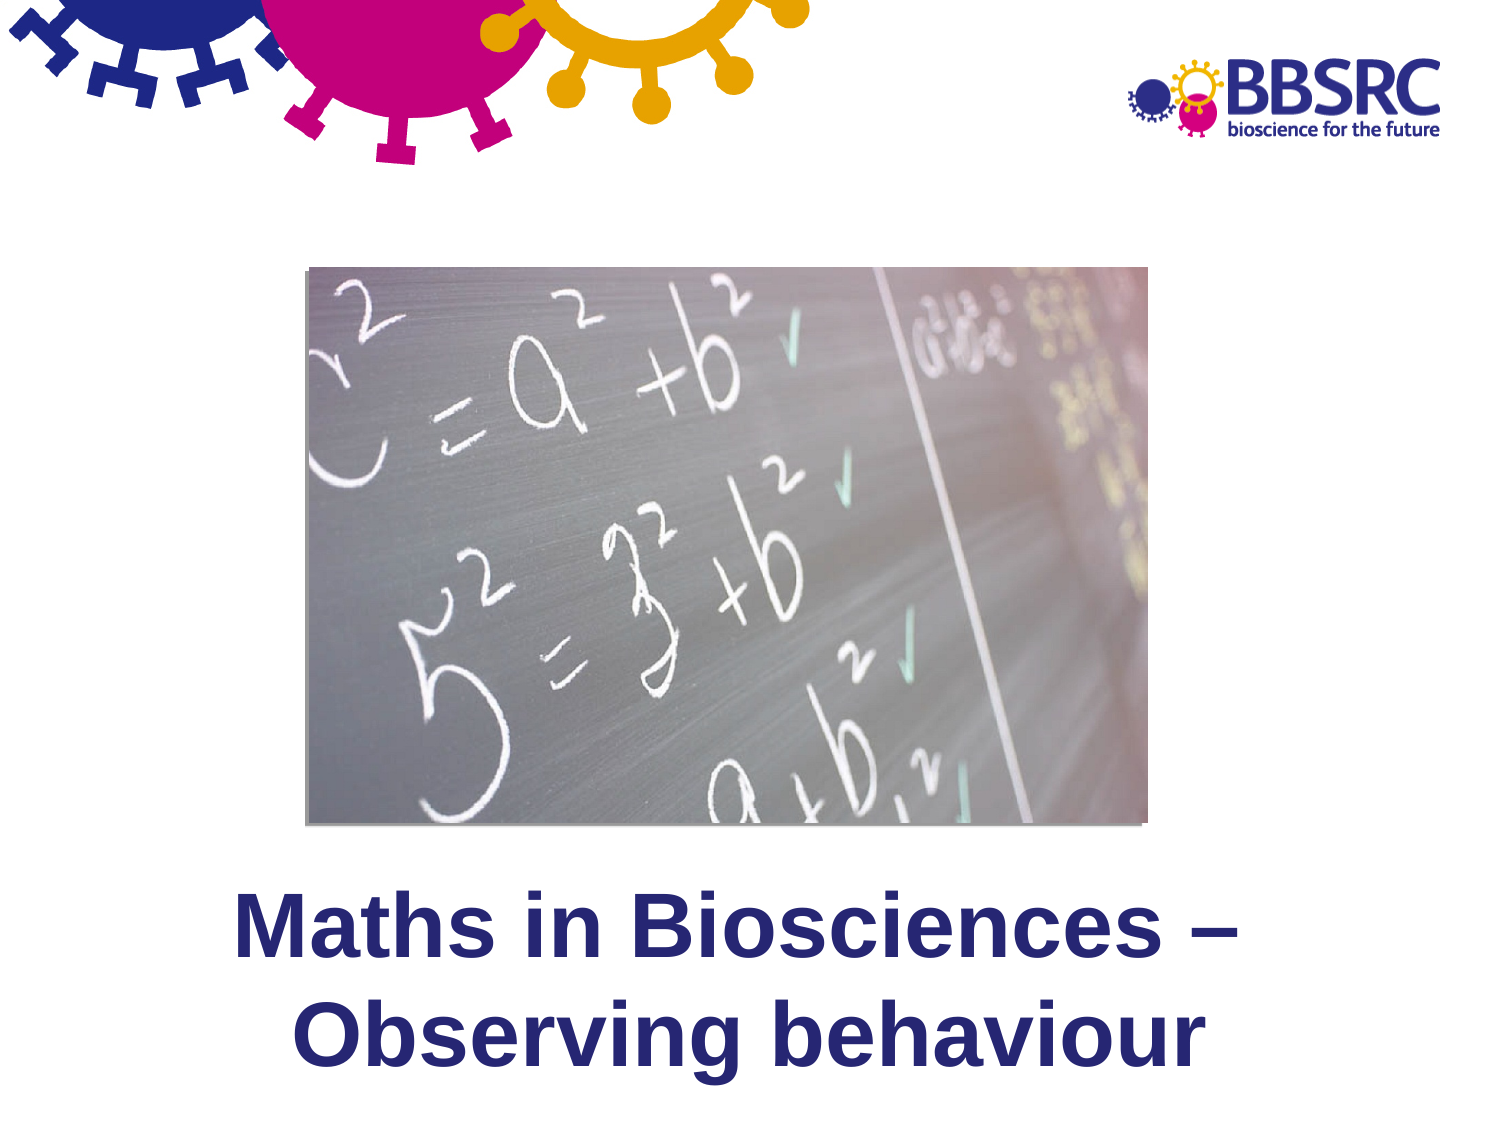

# Maths in Biosciences – Observing behaviour